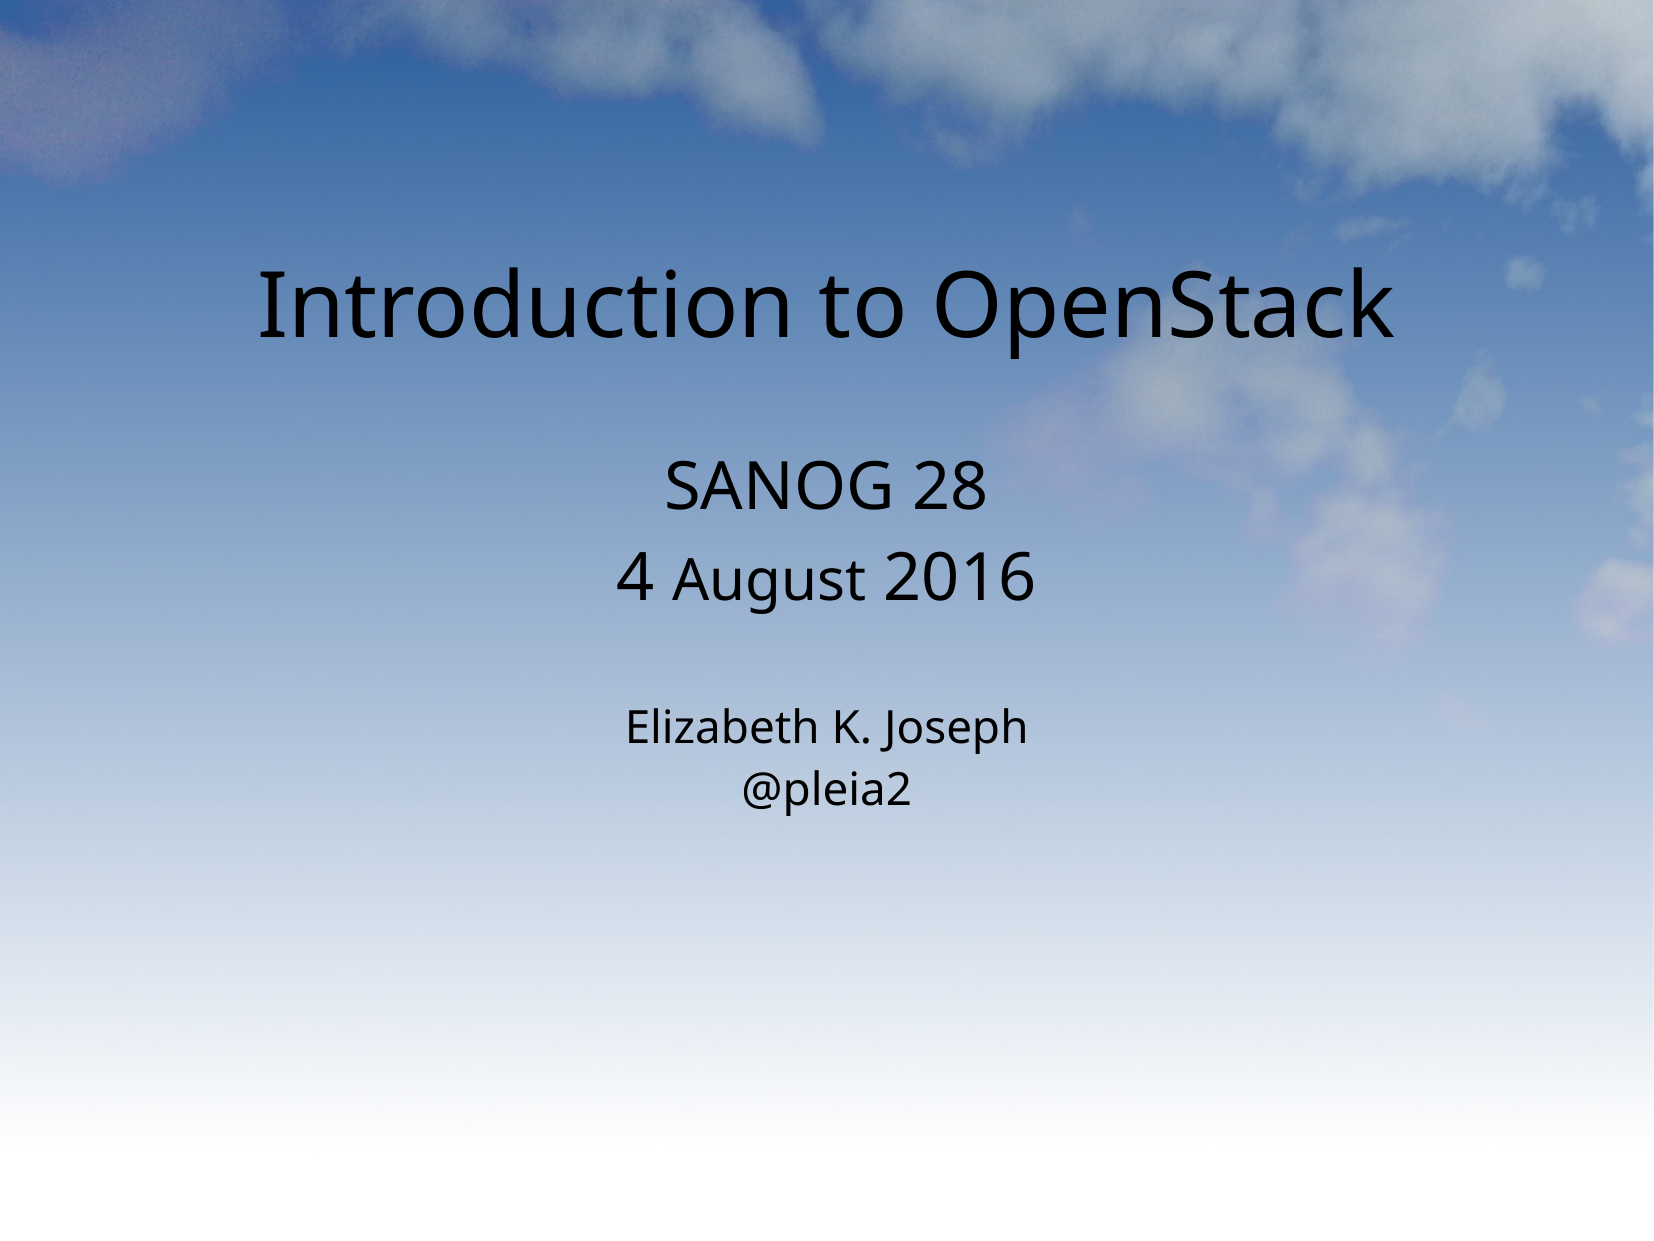

# Introduction to OpenStack
SANOG 28
4 August 2016
Elizabeth K. Joseph
@pleia2